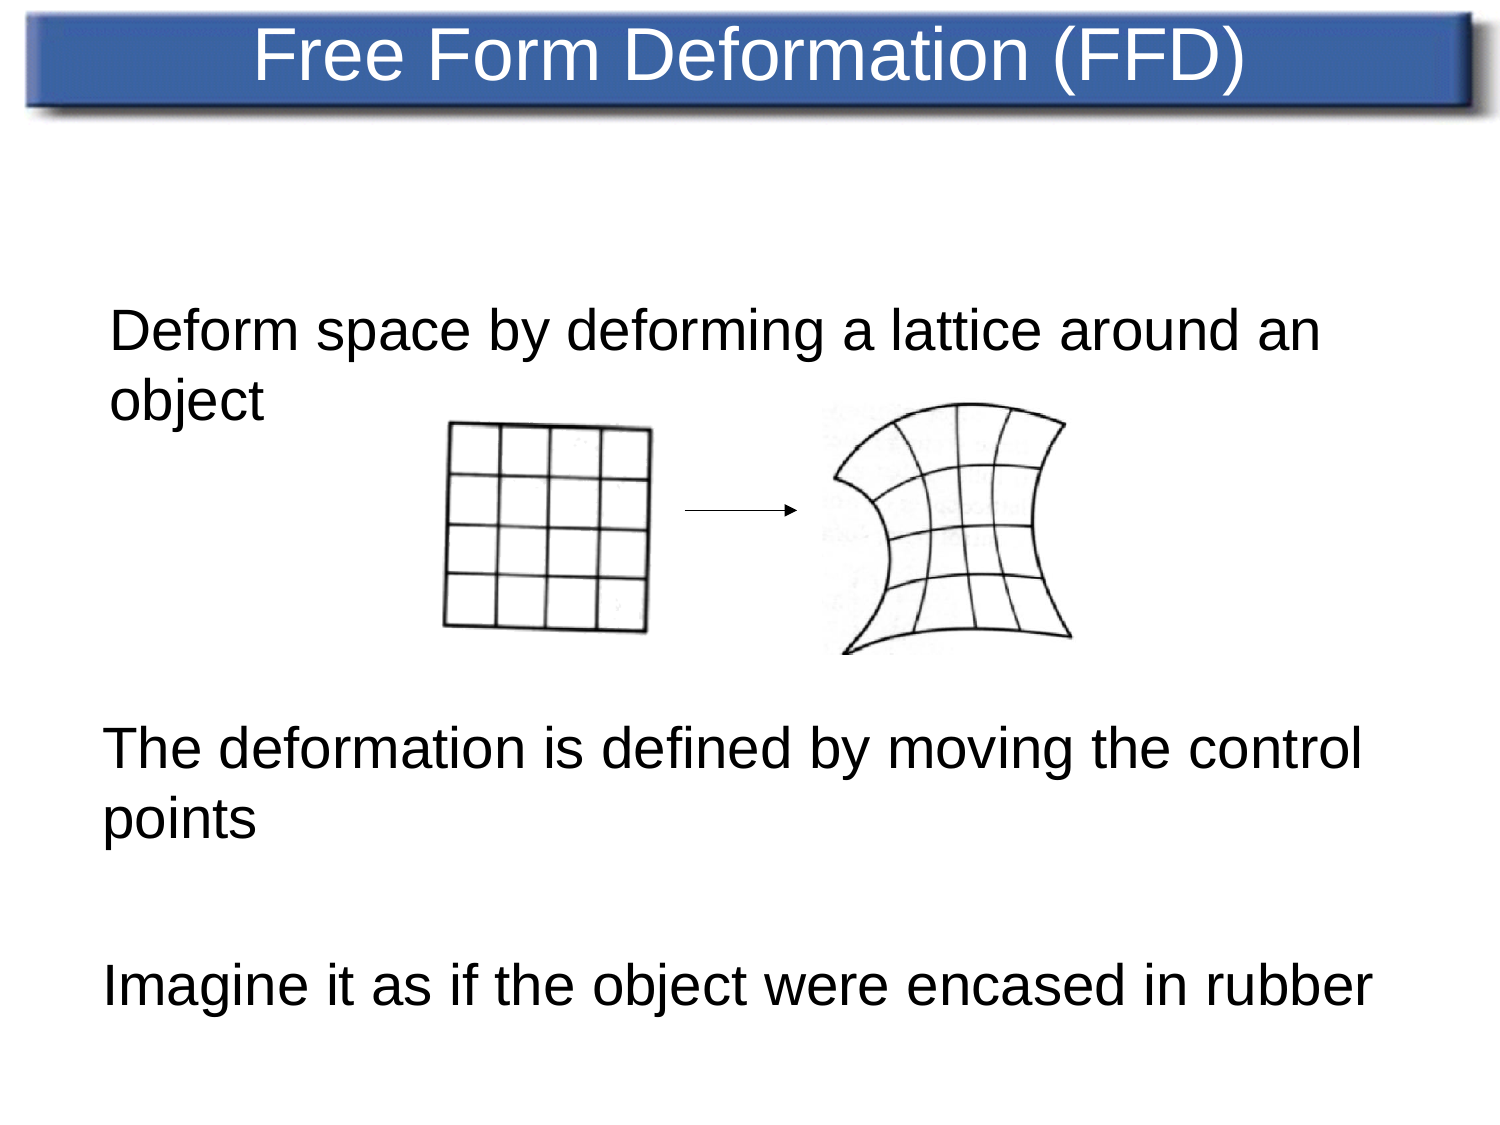

# Free Form Deformation (FFD)
Deform space by deforming a lattice around an object
The deformation is defined by moving the control points
Imagine it as if the object were encased in rubber